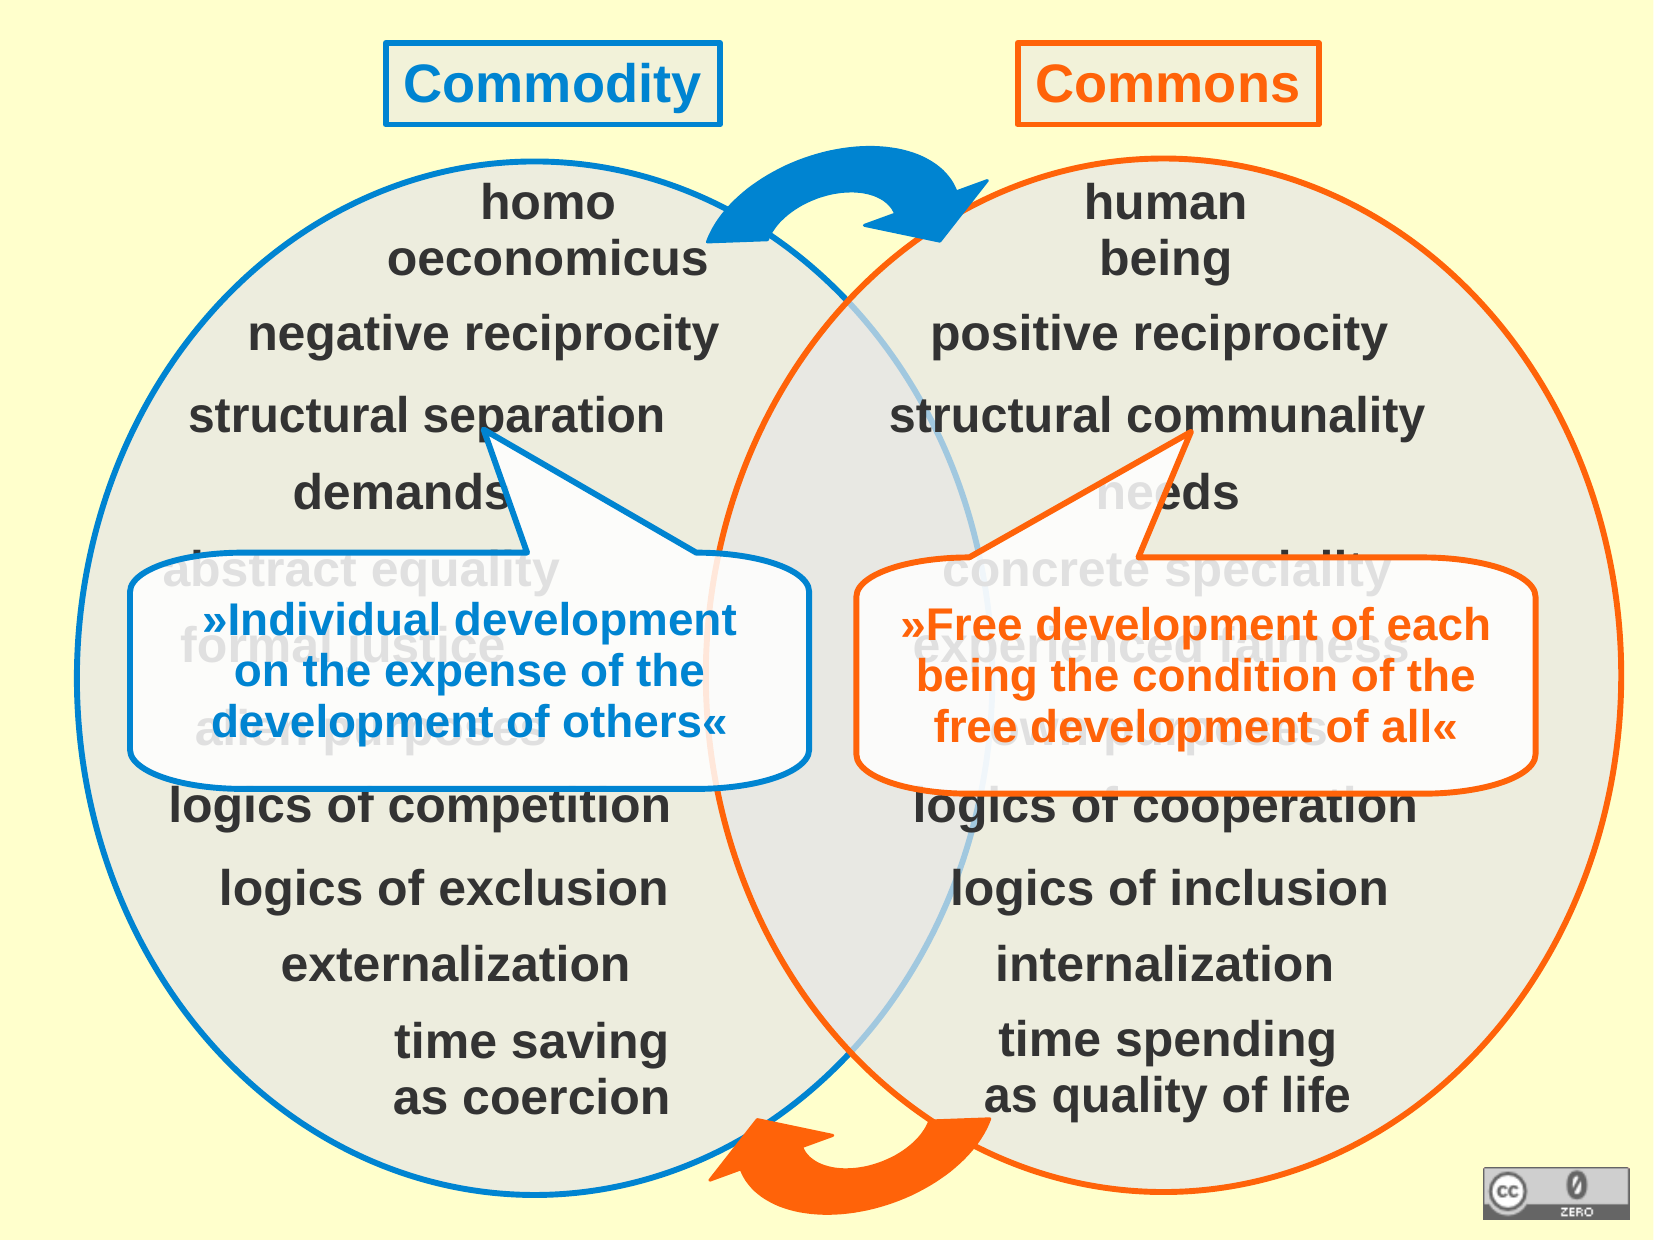

Commodity
Commons
homo
oeconomicus
human
being
negative reciprocity
positive reciprocity
structural separation
structural communality
demands
needs
abstract equality
concrete speciality
»Individual development
on the expense of the
development of others«
»Free development of each
being the condition of the
free development of all«
formal justice
experienced fairness
alien purposes
own purposes
logics of competition
logics of cooperation
logics of exclusion
logics of inclusion
externalization
internalization
time spending
as quality of life
time saving
as coercion